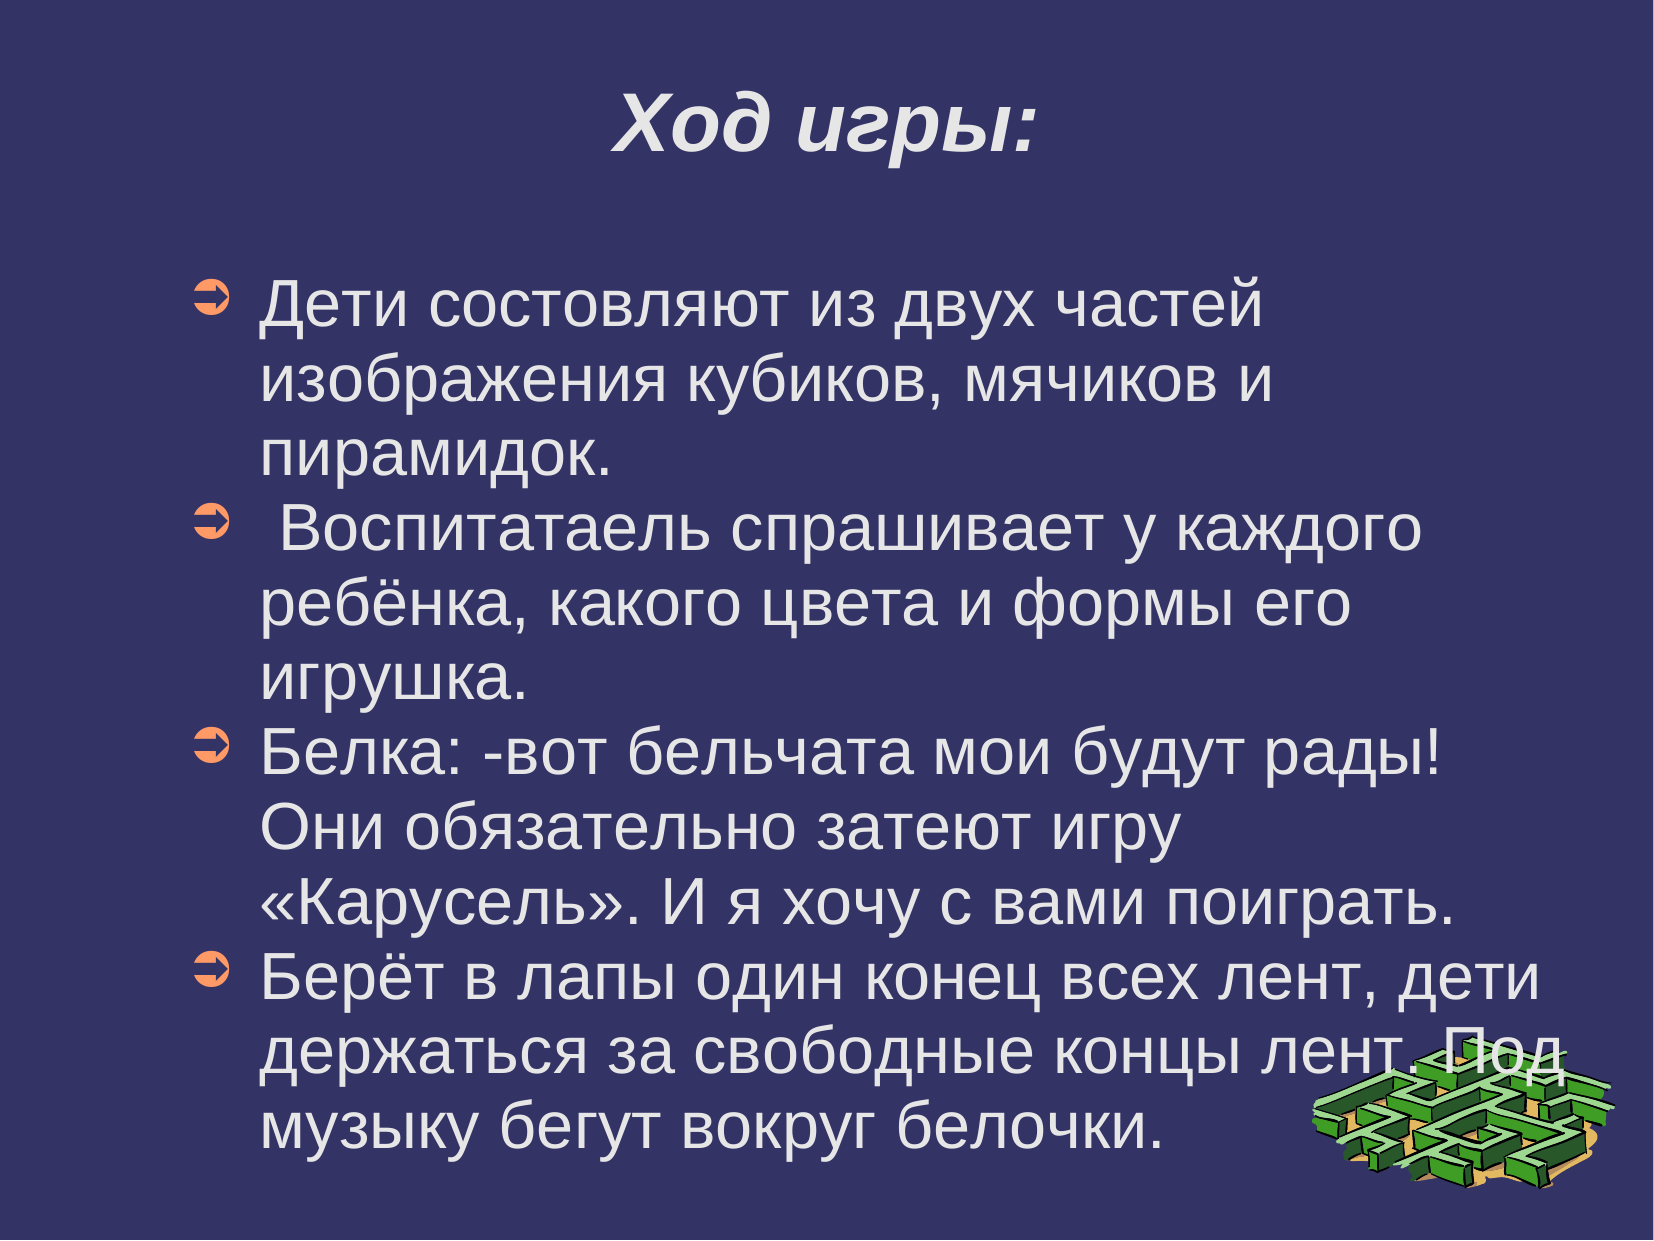

# Ход игры:
Дети состовляют из двух частей изображения кубиков, мячиков и пирамидок.
 Воспитатаель спрашивает у каждого ребёнка, какого цвета и формы его игрушка.
Белка: -вот бельчата мои будут рады! Они обязательно затеют игру «Карусель». И я хочу с вами поиграть.
Берёт в лапы один конец всех лент, дети держаться за свободные концы лент. Под музыку бегут вокруг белочки.